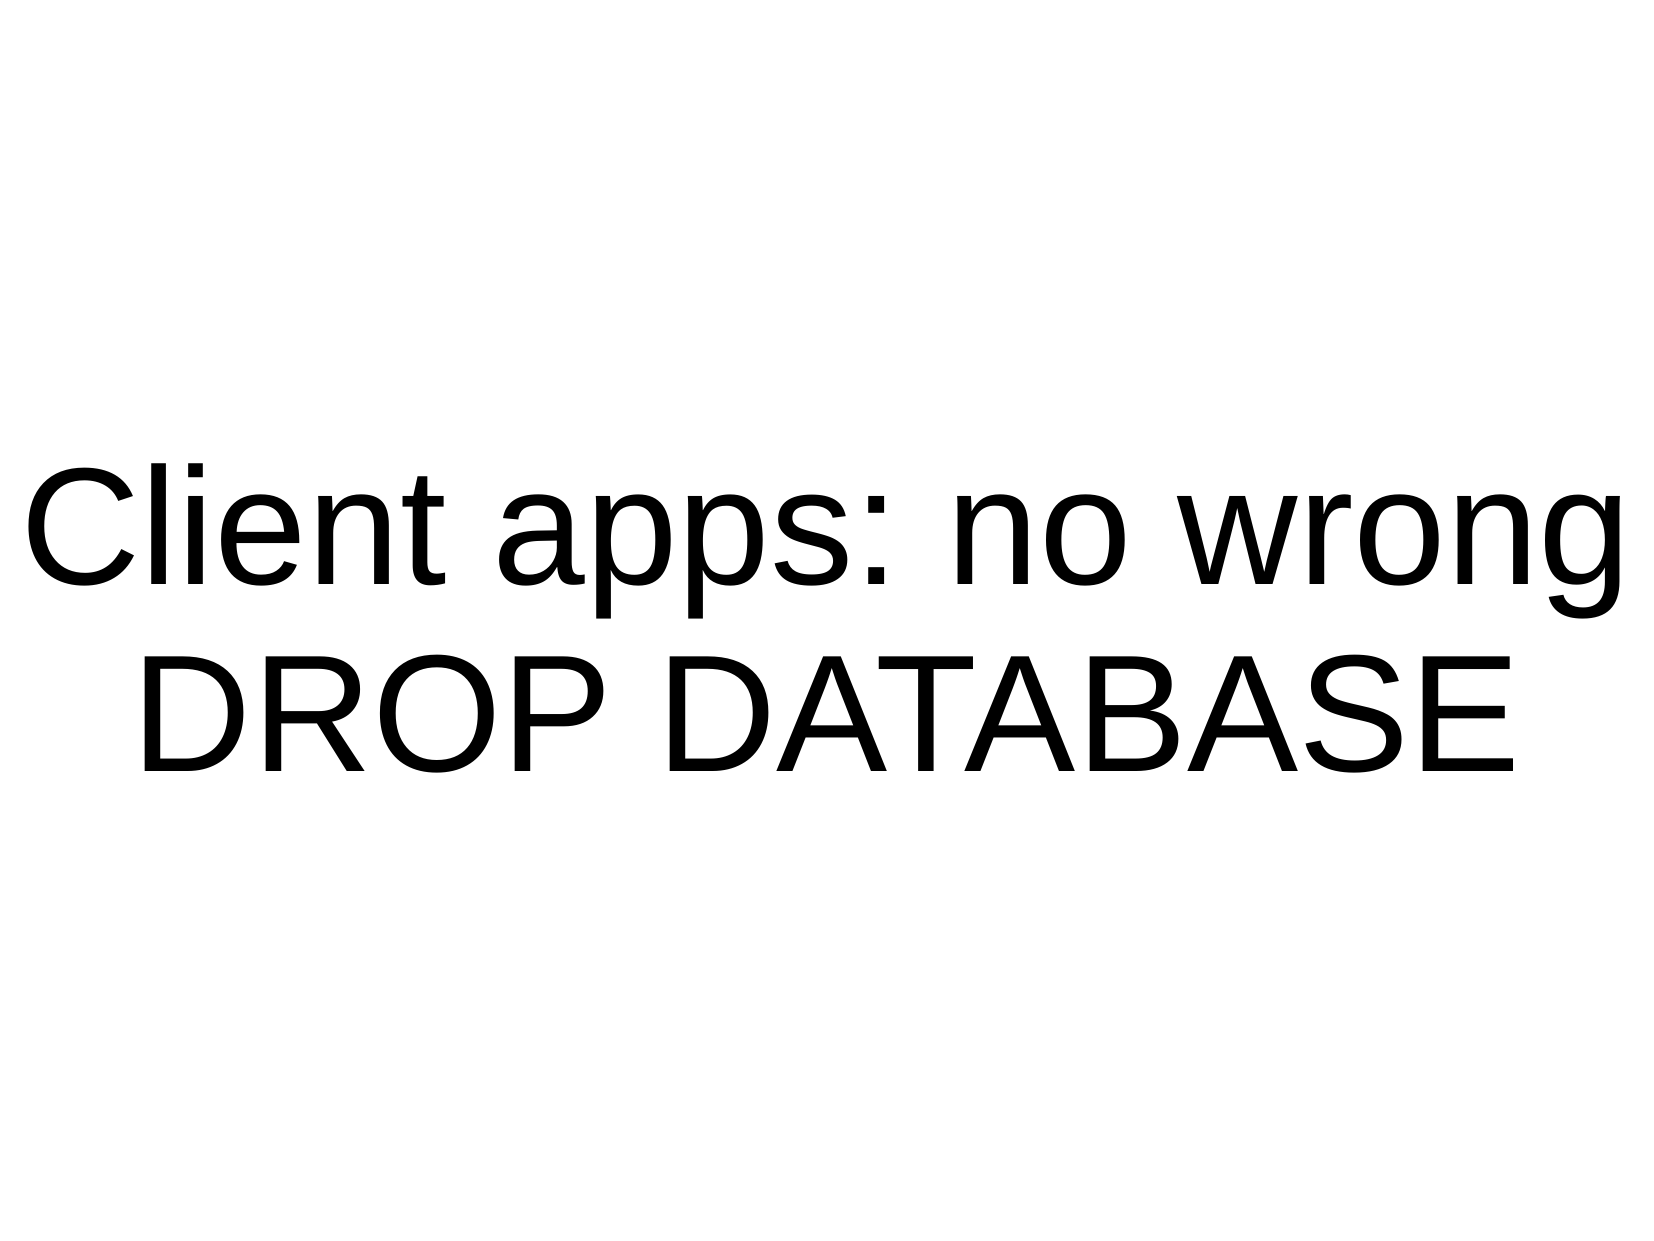

# Client apps: no wrong DROP DATABASE